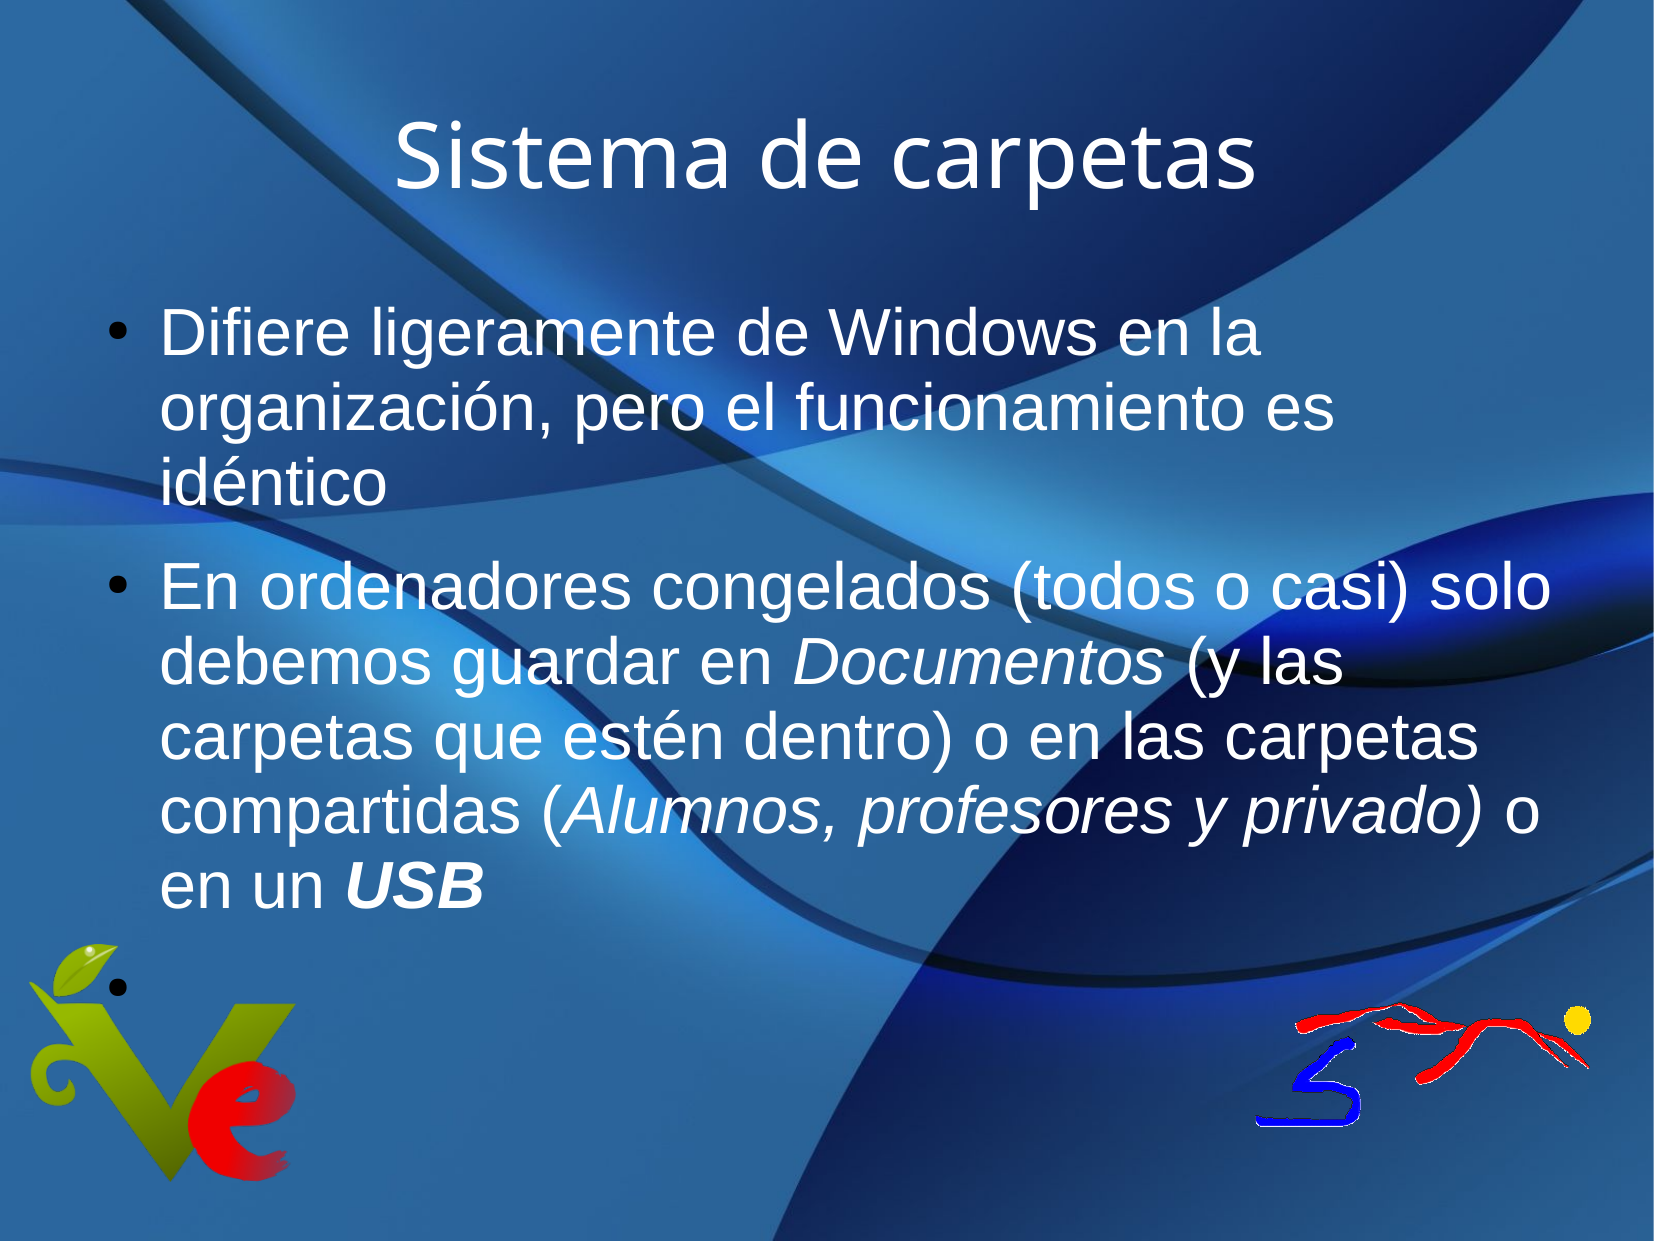

# Sistema de carpetas
Difiere ligeramente de Windows en la organización, pero el funcionamiento es idéntico
En ordenadores congelados (todos o casi) solo debemos guardar en Documentos (y las carpetas que estén dentro) o en las carpetas compartidas (Alumnos, profesores y privado) o en un USB